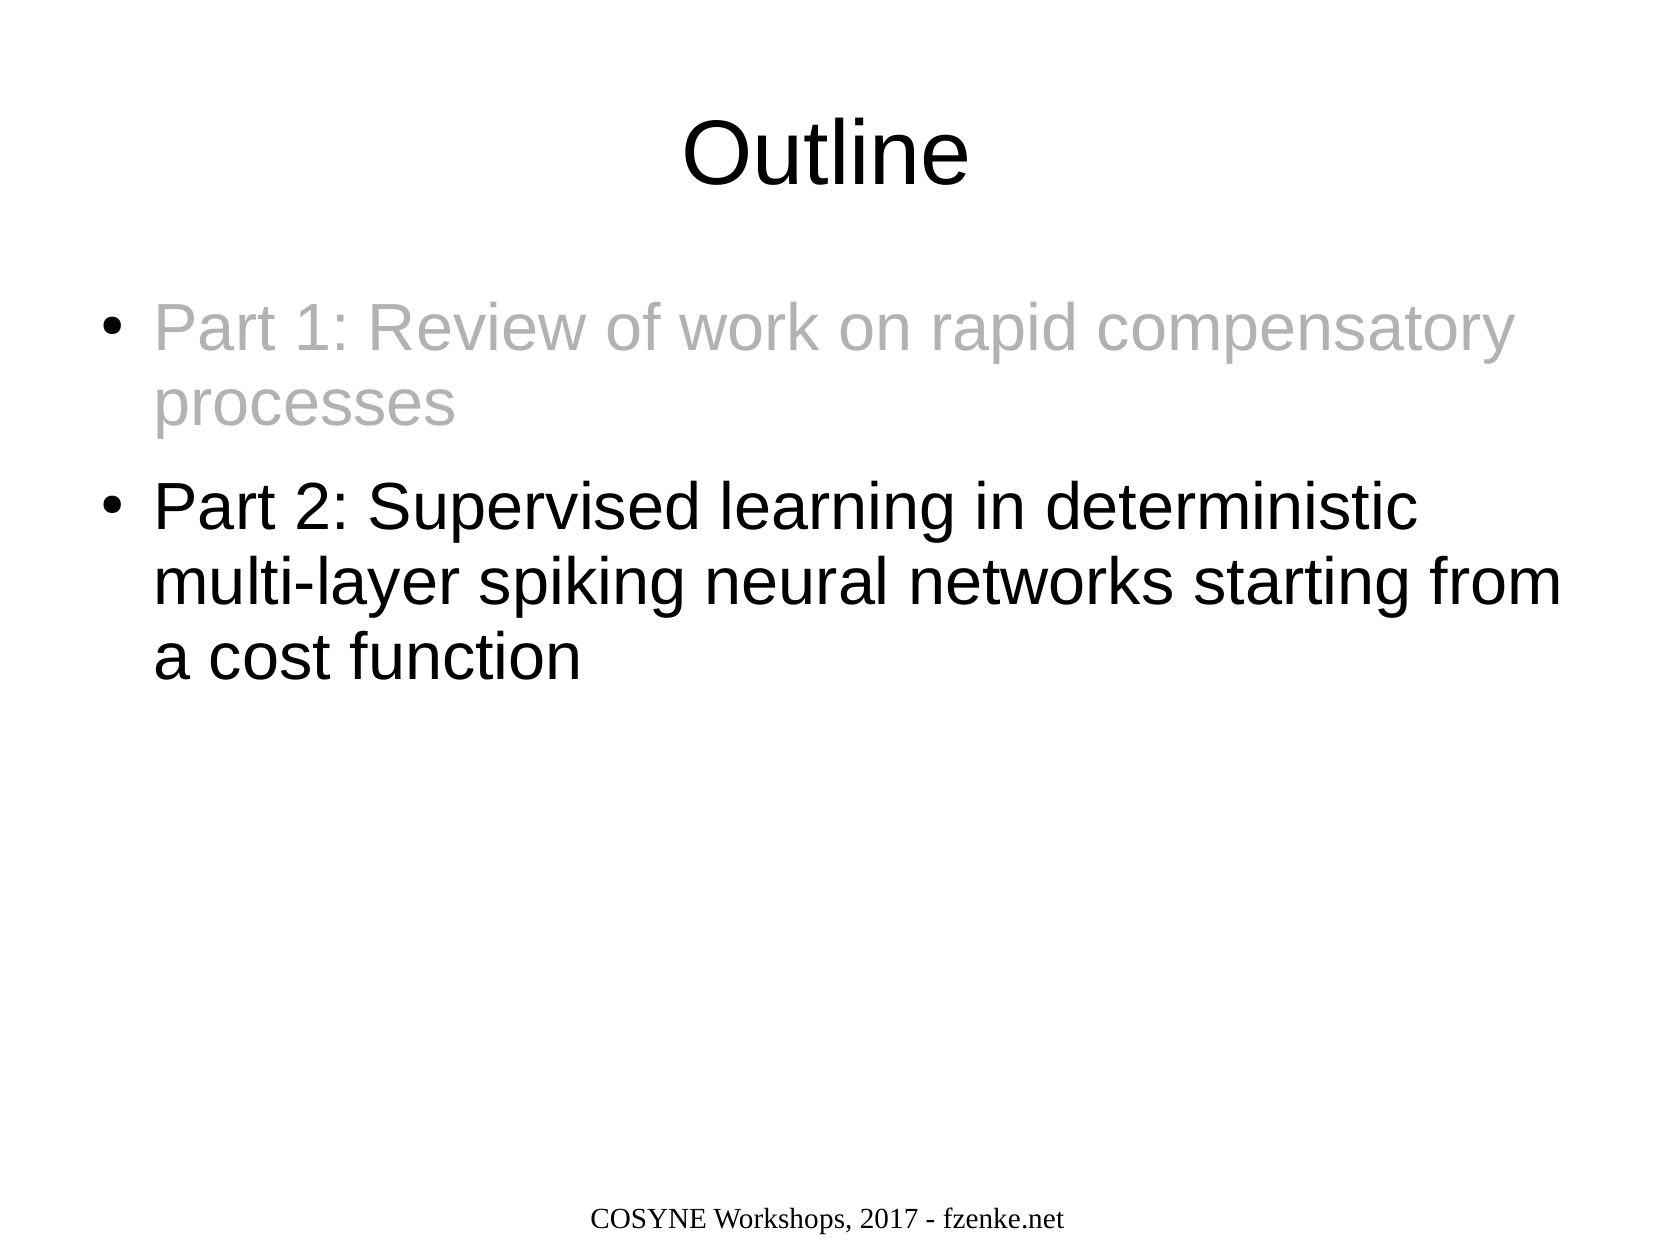

# Outline
Part 1: Review of work on rapid compensatory processes
Part 2: Supervised learning in deterministic multi-layer spiking neural networks starting from a cost function
COSYNE Workshops, 2017 - fzenke.net